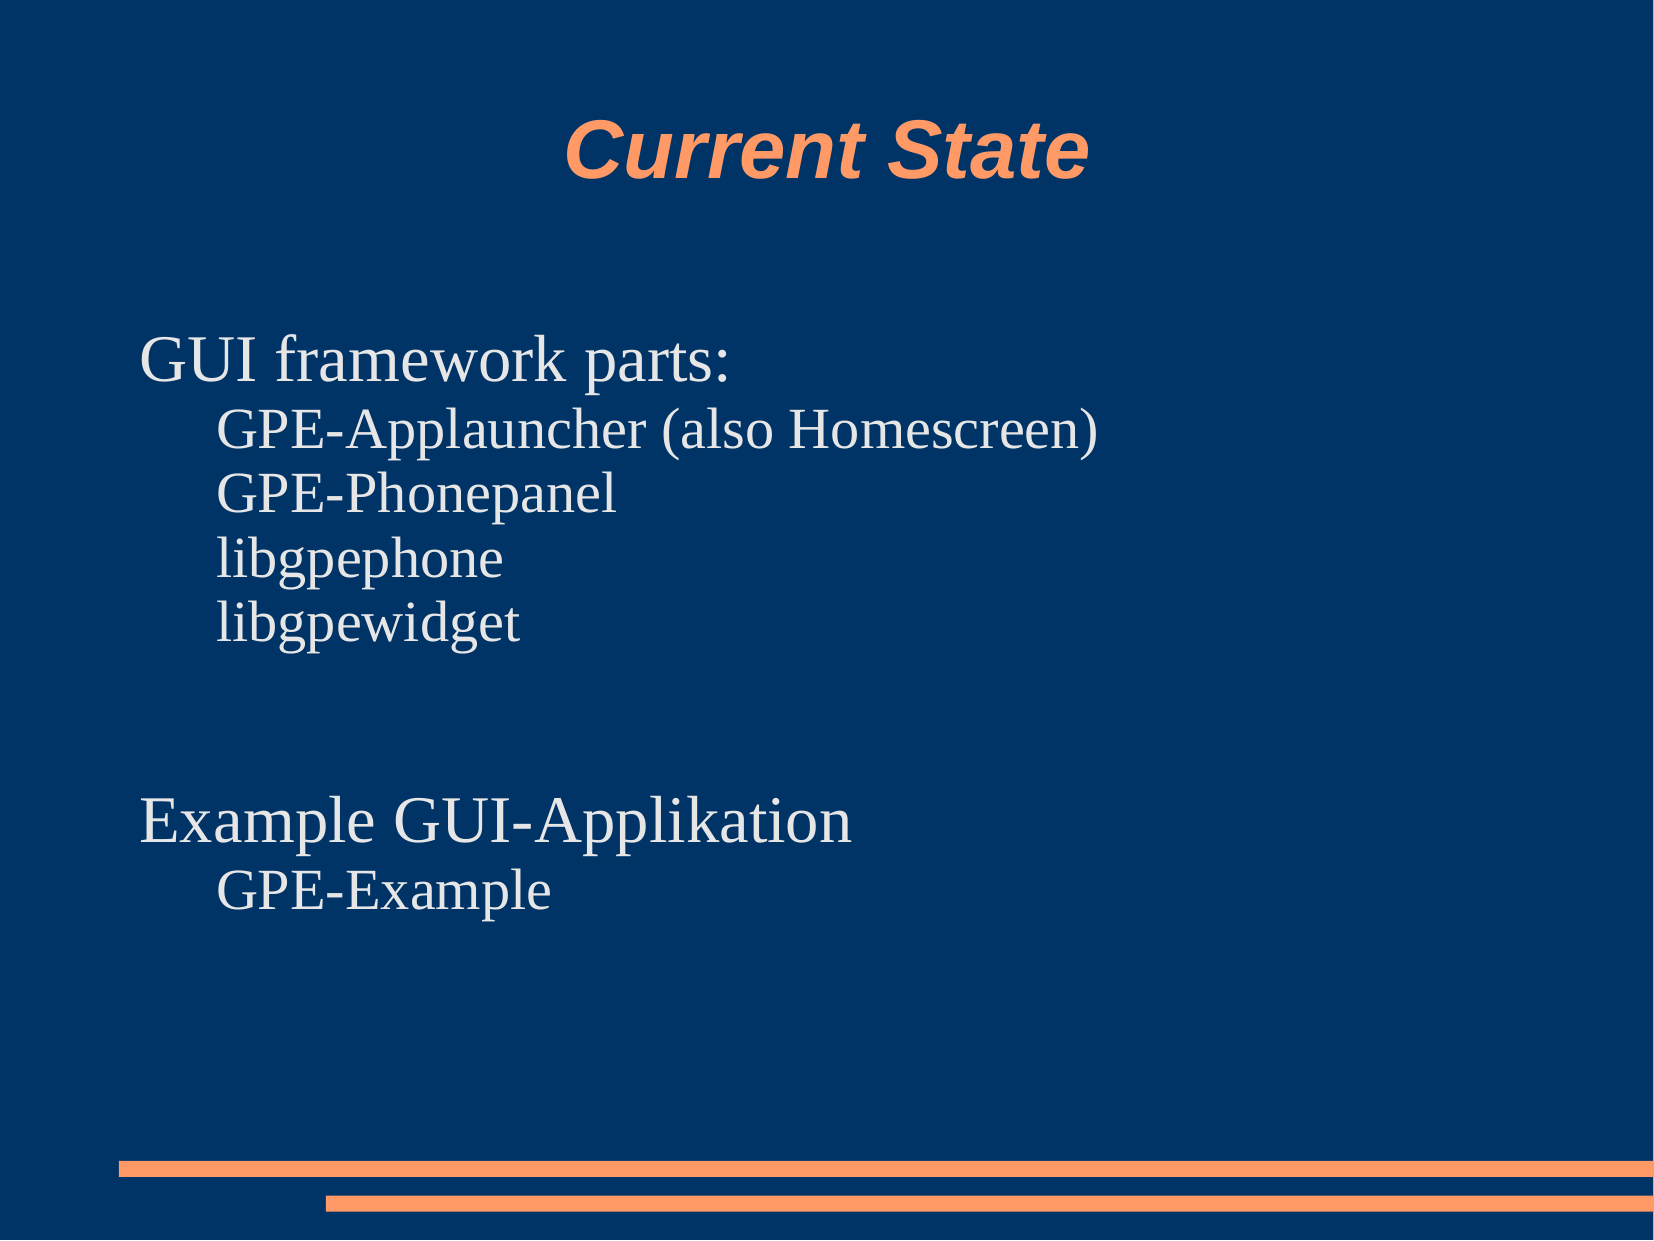

# Current State
GUI framework parts:
GPE-Applauncher (also Homescreen)
GPE-Phonepanel
libgpephone
libgpewidget
Example GUI-Applikation
GPE-Example